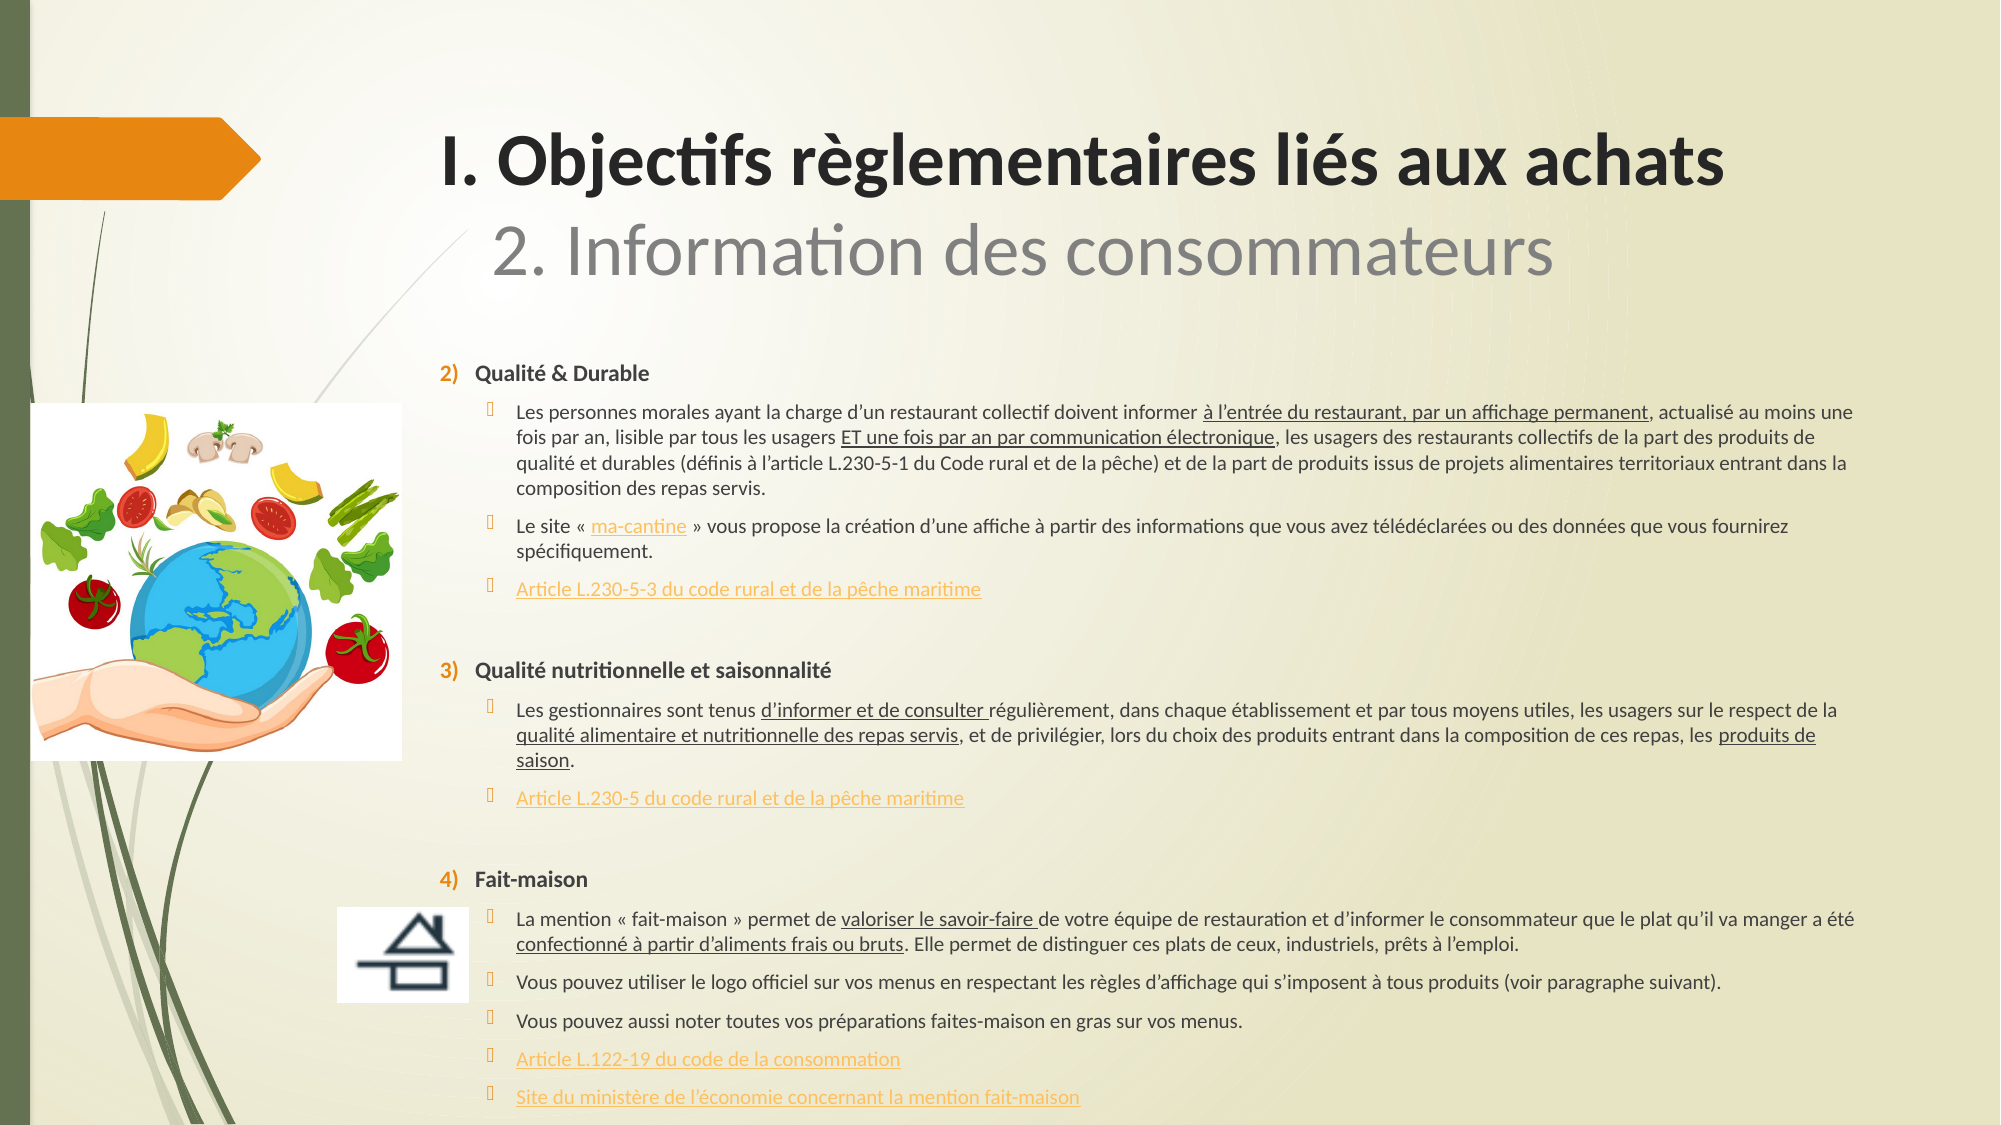

I. Objectifs règlementaires liés aux achats
 2. Information des consommateurs
# Qualité & Durable
Les personnes morales ayant la charge d’un restaurant collectif doivent informer à l’entrée du restaurant, par un affichage permanent, actualisé au moins une fois par an, lisible par tous les usagers ET une fois par an par communication électronique, les usagers des restaurants collectifs de la part des produits de qualité et durables (définis à l’article L.230-5-1 du Code rural et de la pêche) et de la part de produits issus de projets alimentaires territoriaux entrant dans la composition des repas servis.
Le site « ma-cantine » vous propose la création d’une affiche à partir des informations que vous avez télédéclarées ou des données que vous fournirez spécifiquement.
Article L.230-5-3 du code rural et de la pêche maritime
Qualité nutritionnelle et saisonnalité
Les gestionnaires sont tenus d’informer et de consulter régulièrement, dans chaque établissement et par tous moyens utiles, les usagers sur le respect de la qualité alimentaire et nutritionnelle des repas servis, et de privilégier, lors du choix des produits entrant dans la composition de ces repas, les produits de saison.
Article L.230-5 du code rural et de la pêche maritime
Fait-maison
La mention « fait-maison » permet de valoriser le savoir-faire de votre équipe de restauration et d’informer le consommateur que le plat qu’il va manger a été confectionné à partir d’aliments frais ou bruts. Elle permet de distinguer ces plats de ceux, industriels, prêts à l’emploi.
Vous pouvez utiliser le logo officiel sur vos menus en respectant les règles d’affichage qui s’imposent à tous produits (voir paragraphe suivant).
Vous pouvez aussi noter toutes vos préparations faites-maison en gras sur vos menus.
Article L.122-19 du code de la consommation
Site du ministère de l’économie concernant la mention fait-maison